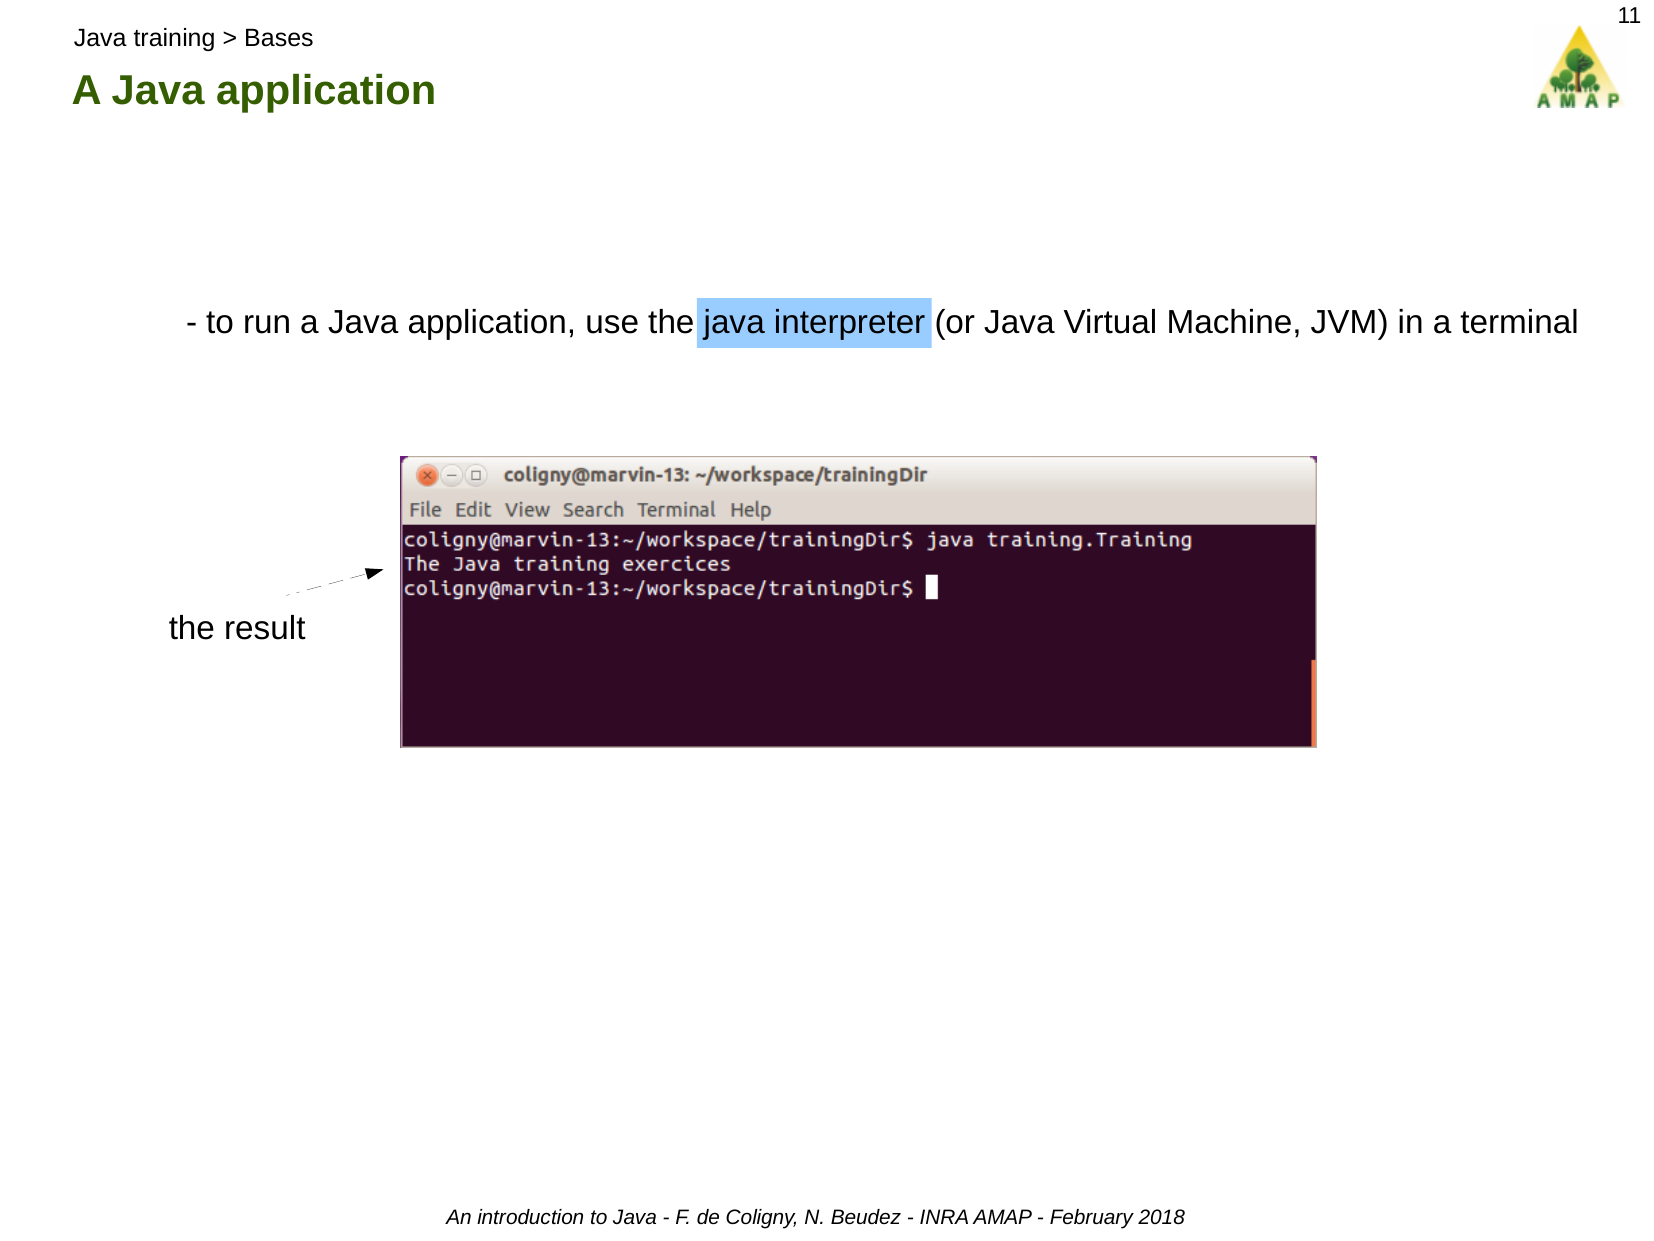

11
Java training > Bases
A Java application
- to run a Java application, use the java interpreter (or Java Virtual Machine, JVM) in a terminal
the result